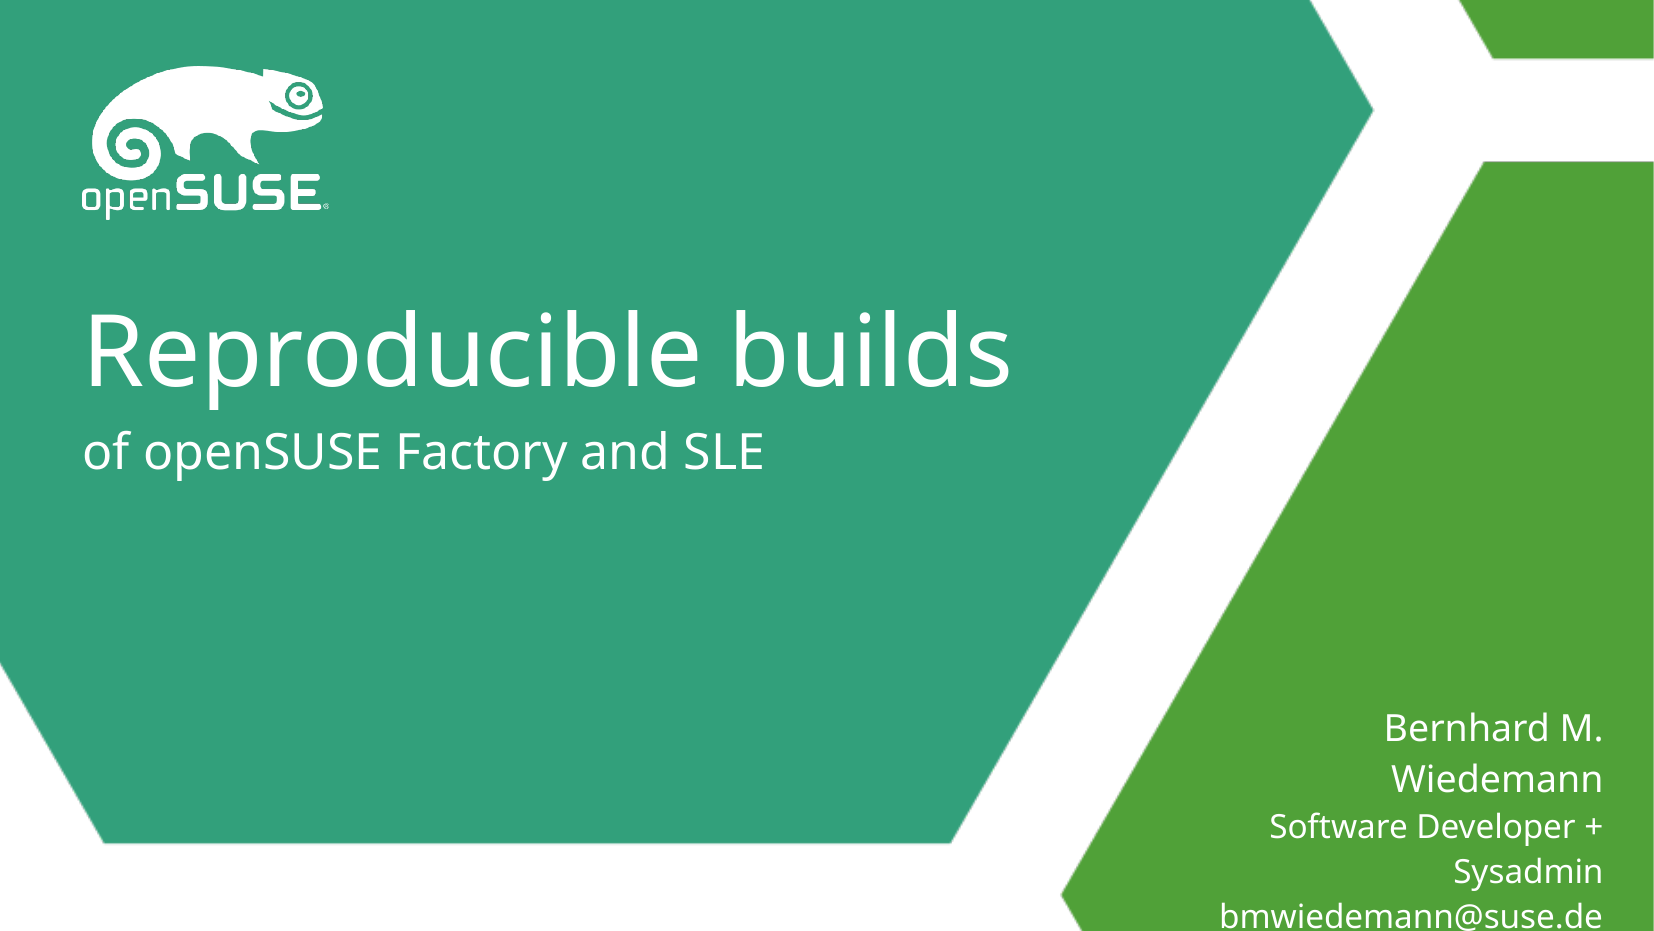

Reproducible builds
of openSUSE Factory and SLE
# Bernhard M. Wiedemann
Software Developer + Sysadmin
bmwiedemann@suse.de